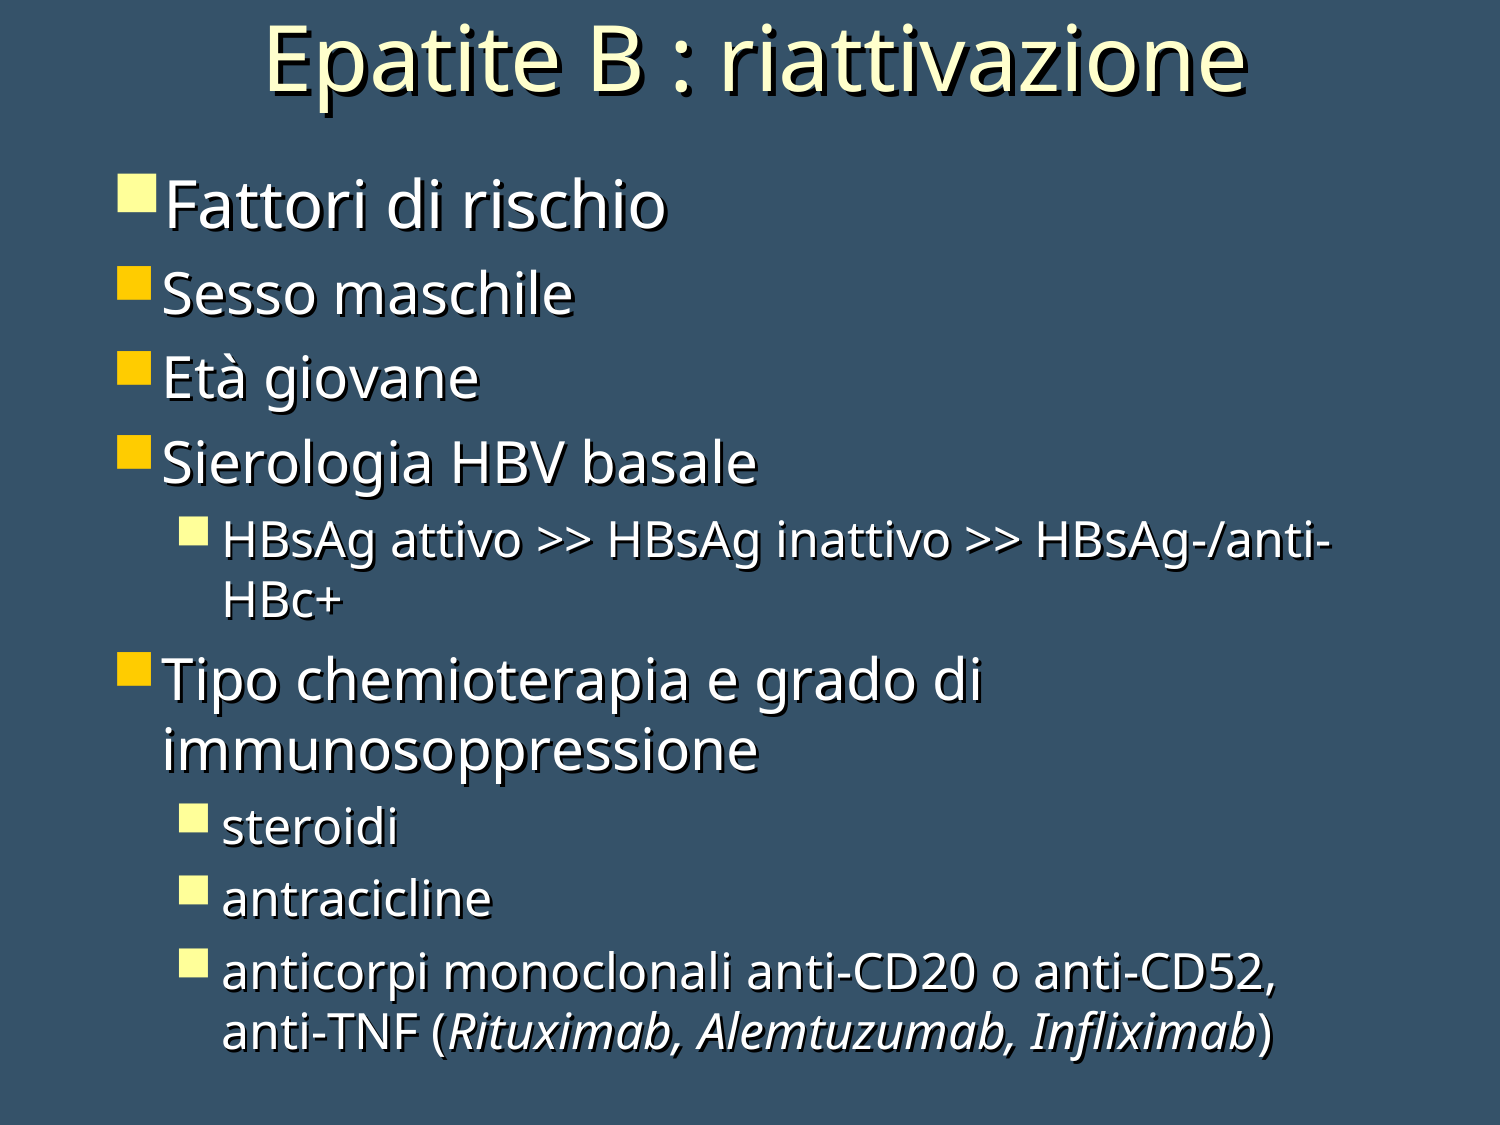

Epatite B : riattivazione
Fattori di rischio
Sesso maschile
Età giovane
Sierologia HBV basale
HBsAg attivo >> HBsAg inattivo >> HBsAg-/anti-HBc+
Tipo chemioterapia e grado di immunosoppressione
steroidi
antracicline
anticorpi monoclonali anti-CD20 o anti-CD52, anti-TNF (Rituximab, Alemtuzumab, Infliximab)